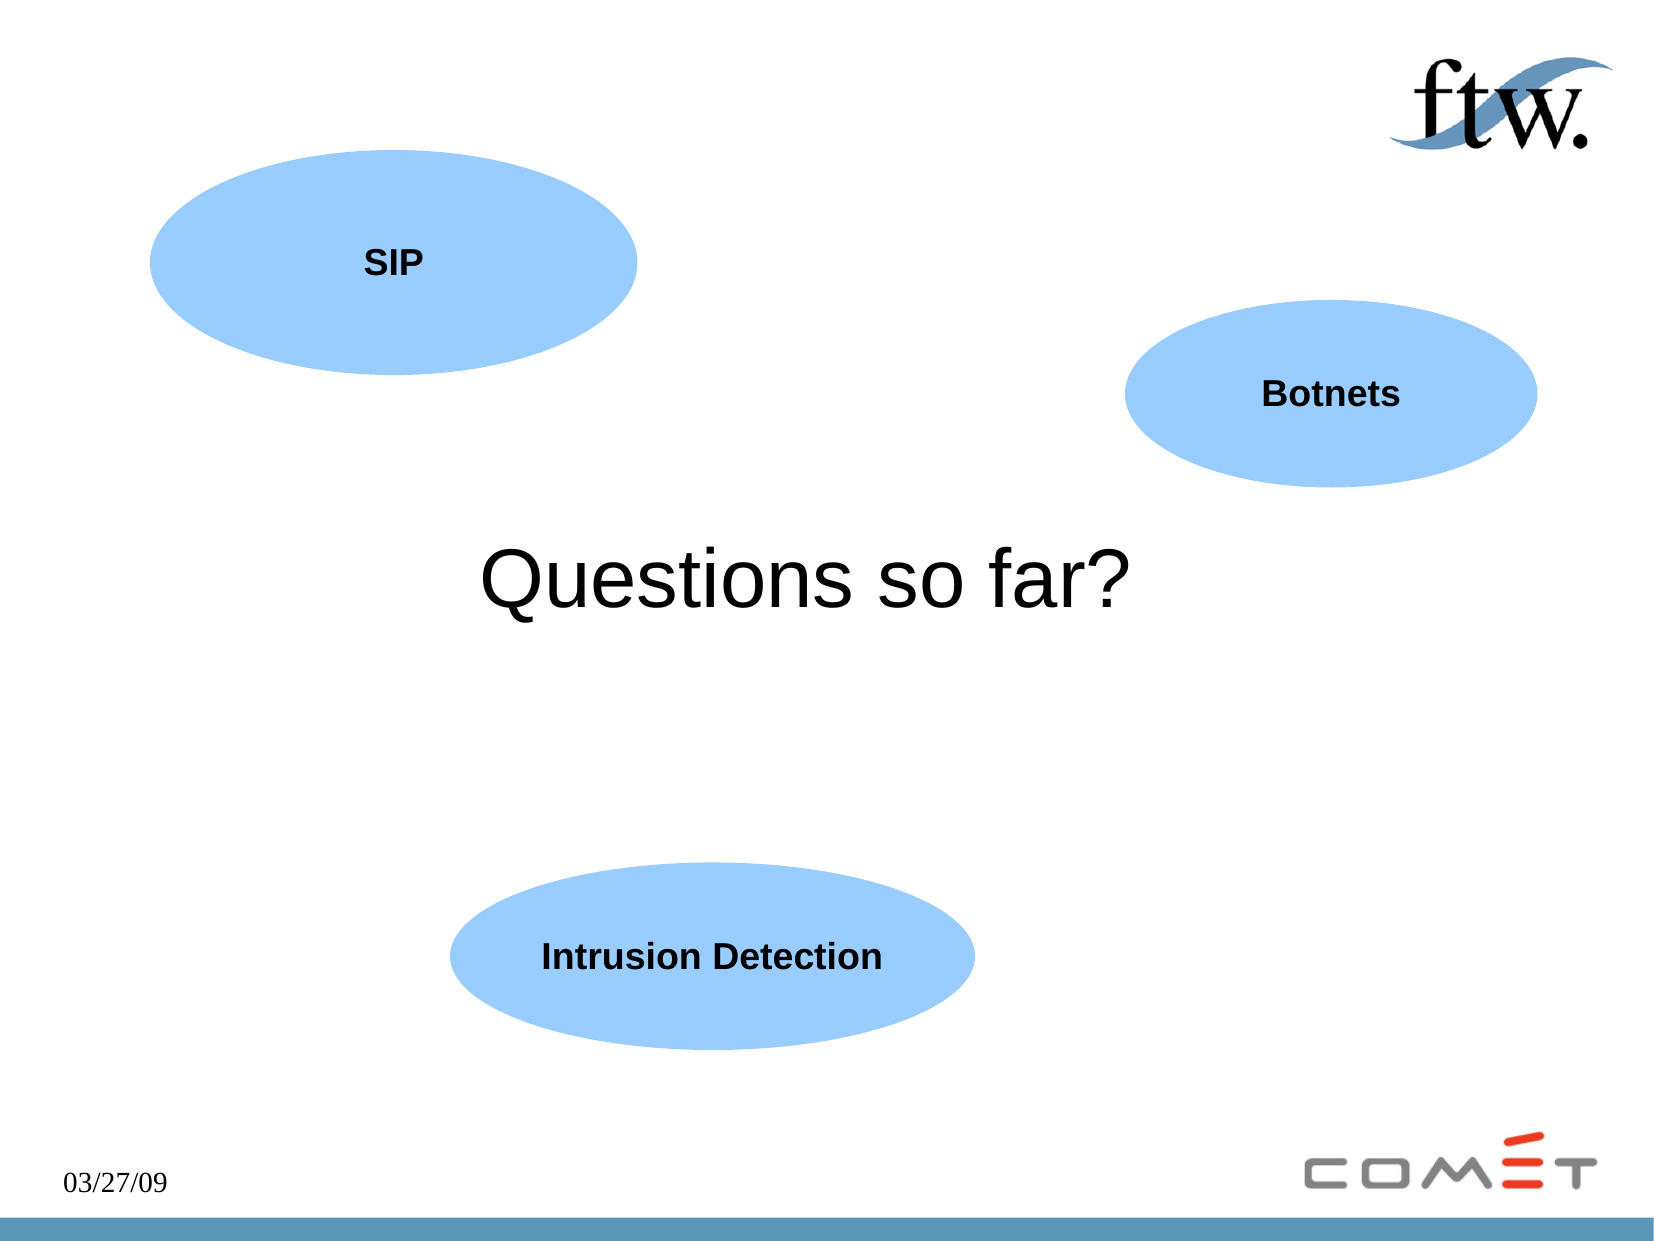

SIP
Botnets
Questions so far?
Intrusion Detection